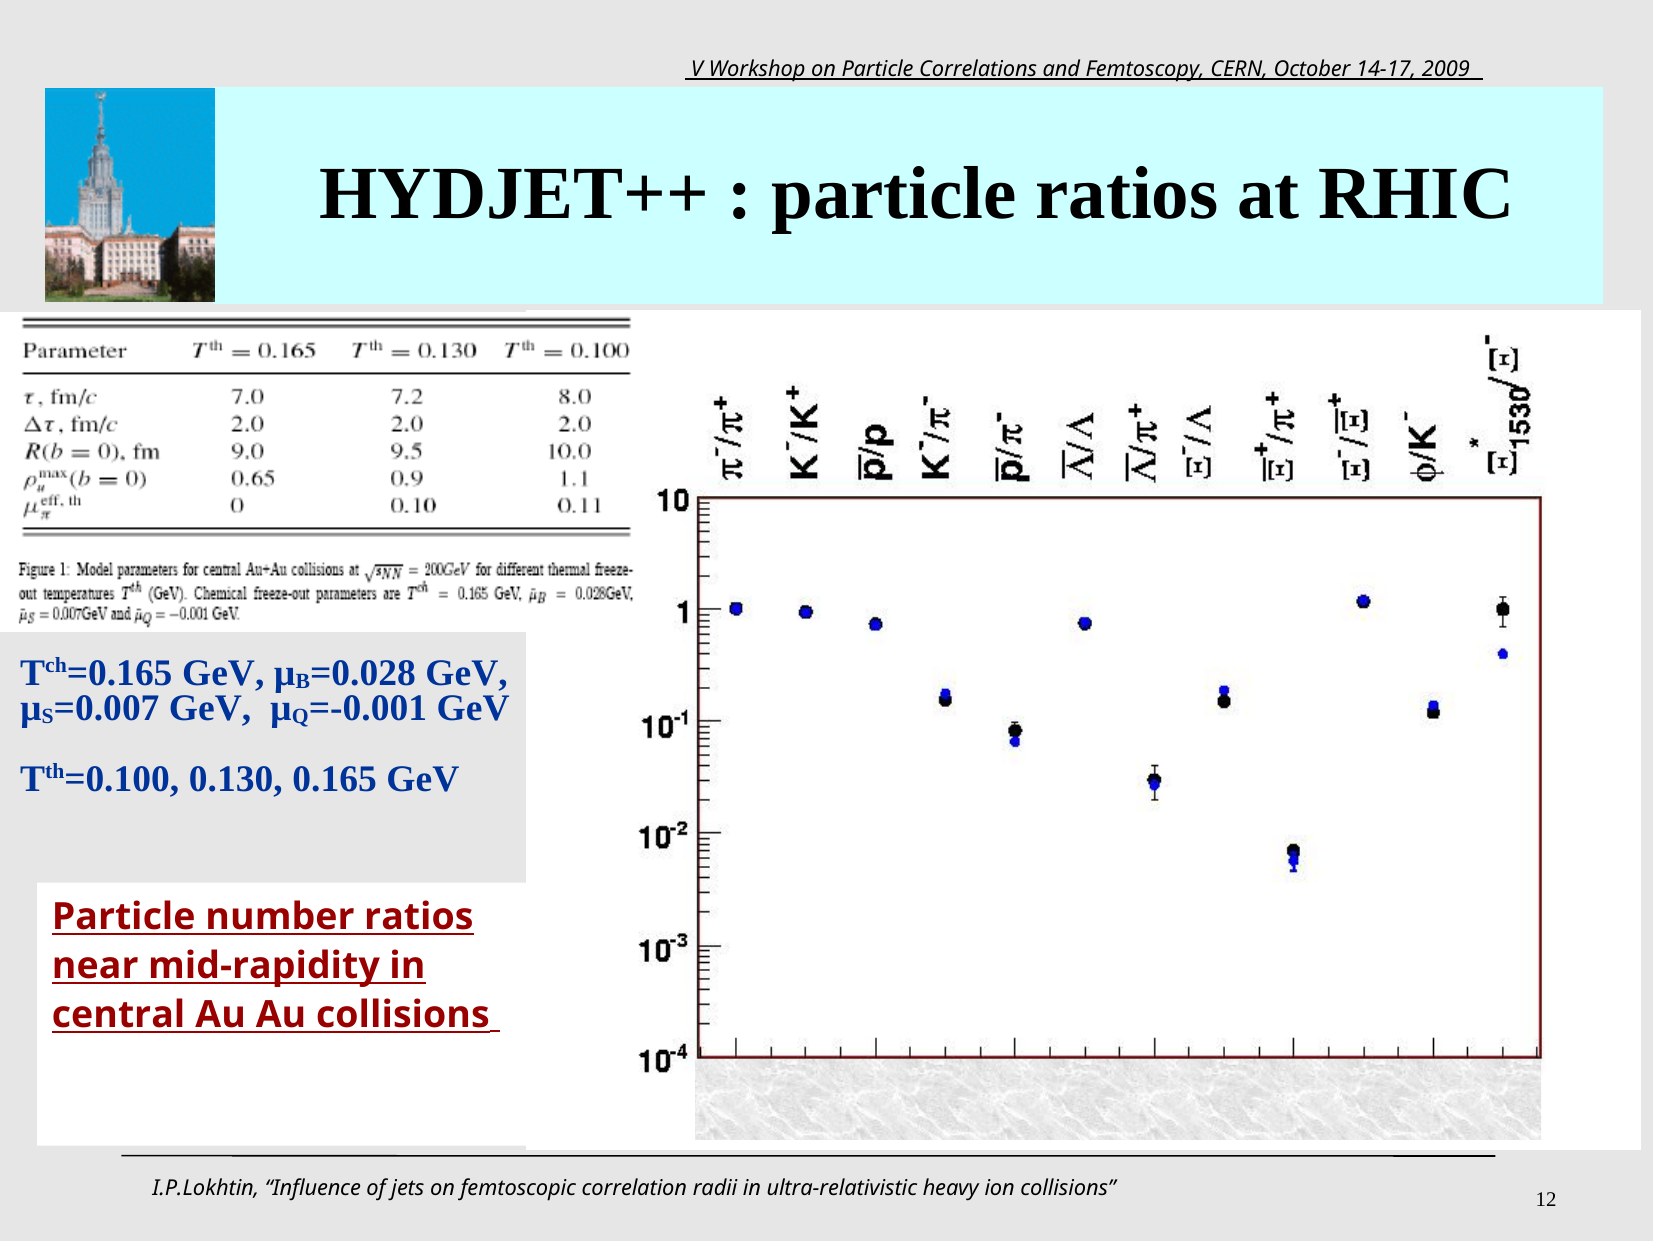

# HYDJET++ : particle ratios at RHIC
Tch=0.165 GeV, µB=0.028 GeV,
µS=0.007 GeV, µQ=-0.001 GeV
Tth=0.100, 0.130, 0.165 GeV
Particle number ratios near mid-rapidity in central Au Au collisions